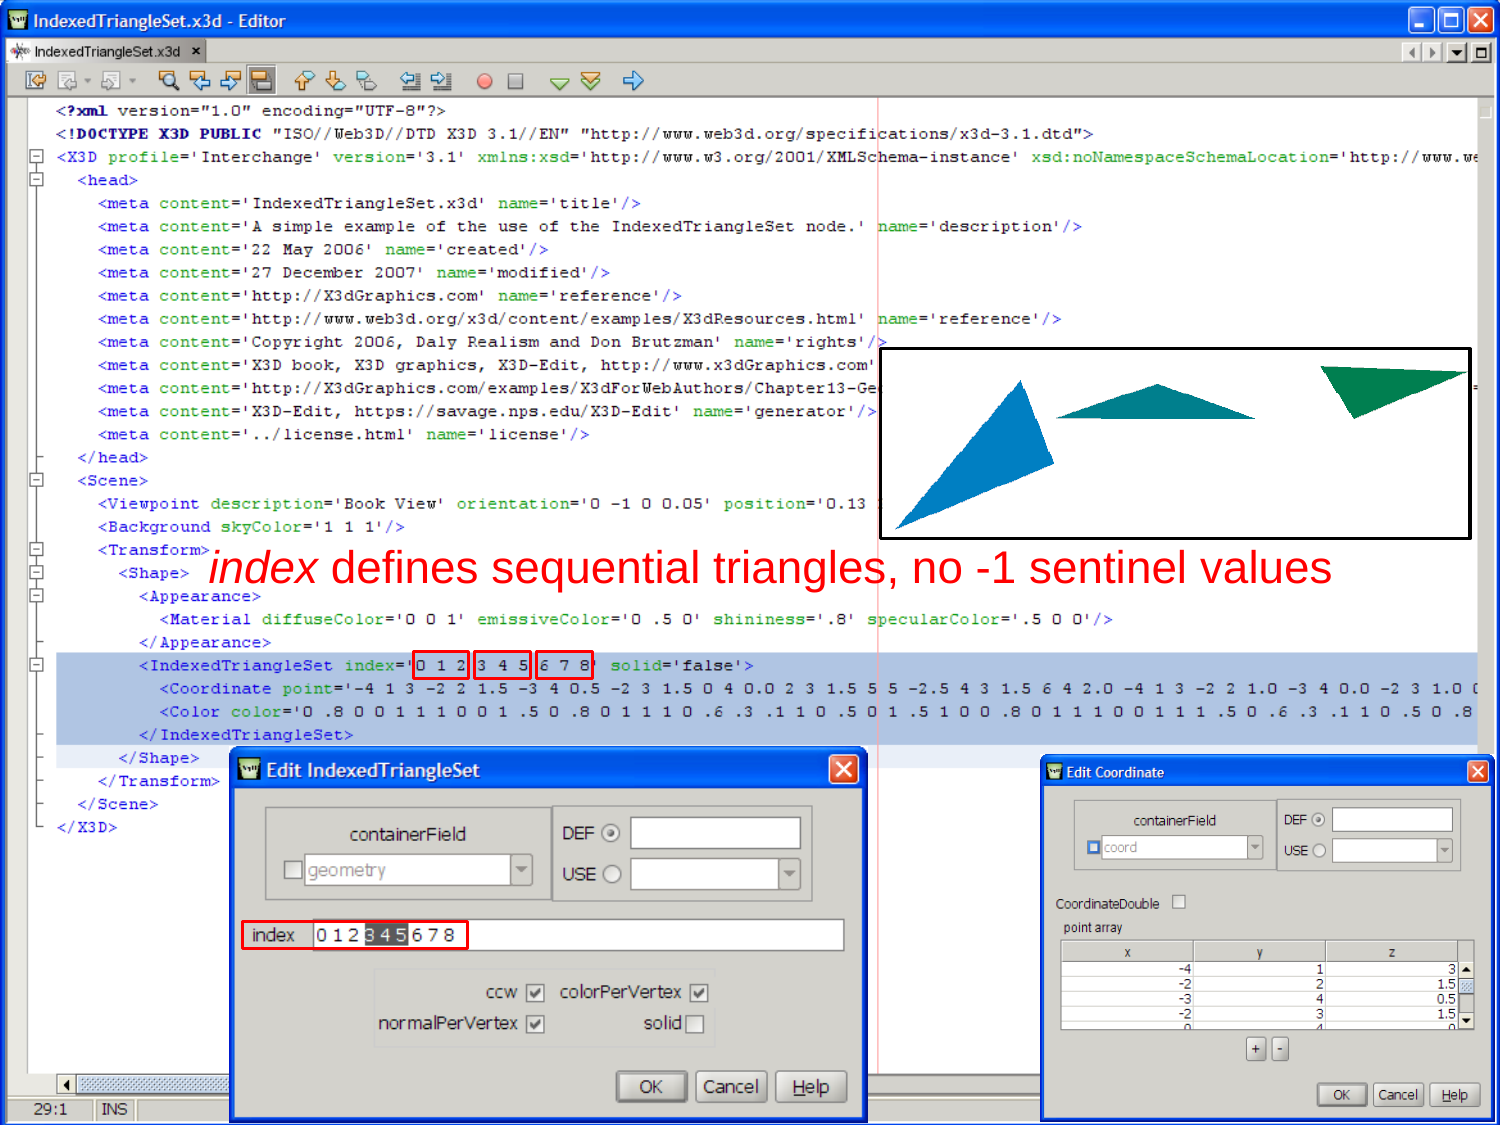

# IndexedTriangleSet node X3D-Edit
index defines sequential triangles, no -1 sentinel values